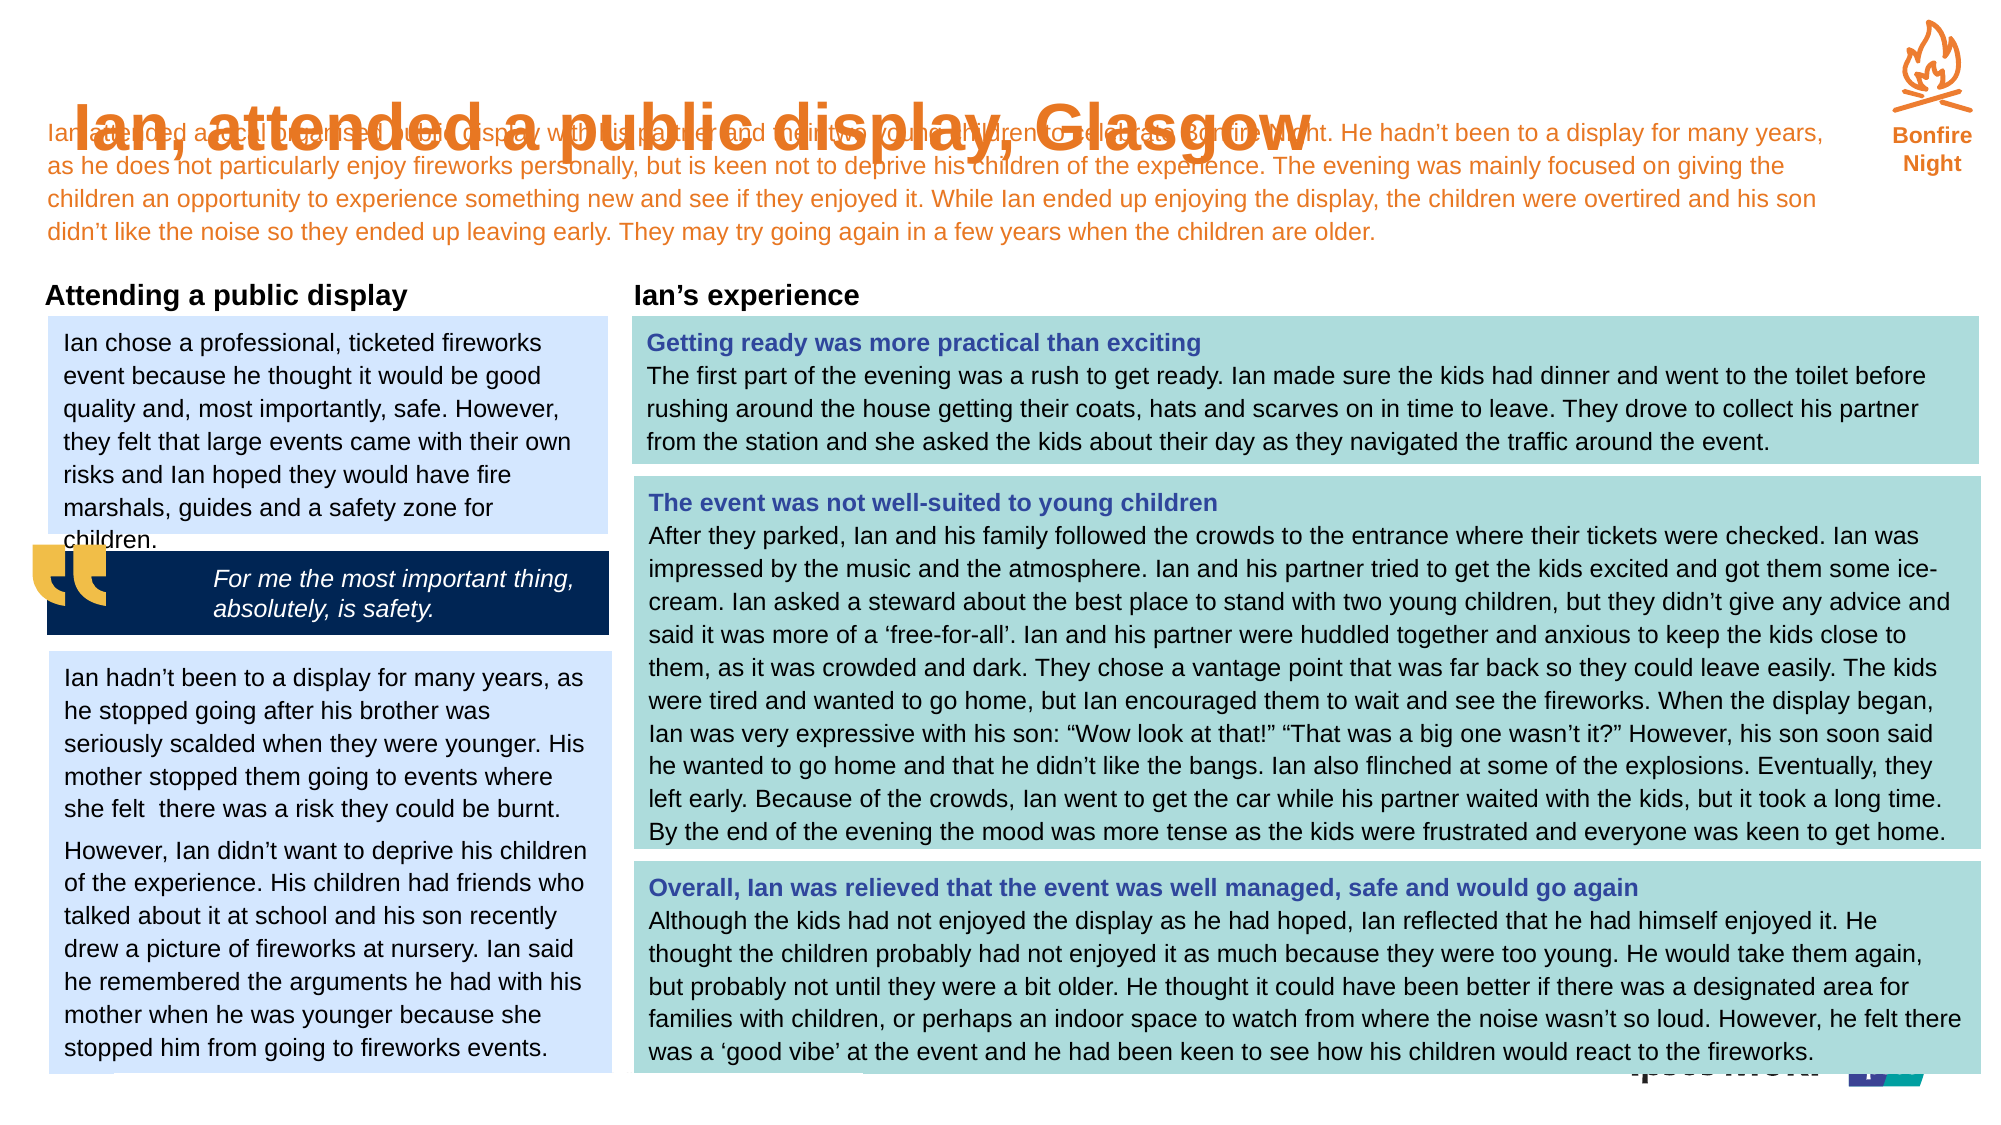

# Ian, attended a public display, Glasgow
Ian attended a local organised public display with his partner and their two young children to celebrate Bonfire Night. He hadn’t been to a display for many years, as he does not particularly enjoy fireworks personally, but is keen not to deprive his children of the experience. The evening was mainly focused on giving the children an opportunity to experience something new and see if they enjoyed it. While Ian ended up enjoying the display, the children were overtired and his son didn’t like the noise so they ended up leaving early. They may try going again in a few years when the children are older.
Bonfire Night
Attending a public display
Ian’s experience
Ian chose a professional, ticketed fireworks event because he thought it would be good quality and, most importantly, safe. However, they felt that large events came with their own risks and Ian hoped they would have fire marshals, guides and a safety zone for children.
Getting ready was more practical than exciting
The first part of the evening was a rush to get ready. Ian made sure the kids had dinner and went to the toilet before rushing around the house getting their coats, hats and scarves on in time to leave. They drove to collect his partner from the station and she asked the kids about their day as they navigated the traffic around the event.
The event was not well-suited to young children
After they parked, Ian and his family followed the crowds to the entrance where their tickets were checked. Ian was impressed by the music and the atmosphere. Ian and his partner tried to get the kids excited and got them some ice-cream. Ian asked a steward about the best place to stand with two young children, but they didn’t give any advice and said it was more of a ‘free-for-all’. Ian and his partner were huddled together and anxious to keep the kids close to them, as it was crowded and dark. They chose a vantage point that was far back so they could leave easily. The kids were tired and wanted to go home, but Ian encouraged them to wait and see the fireworks. When the display began, Ian was very expressive with his son: “Wow look at that!” “That was a big one wasn’t it?” However, his son soon said he wanted to go home and that he didn’t like the bangs. Ian also flinched at some of the explosions. Eventually, they left early. Because of the crowds, Ian went to get the car while his partner waited with the kids, but it took a long time. By the end of the evening the mood was more tense as the kids were frustrated and everyone was keen to get home.
For me the most important thing, absolutely, is safety.
Ian hadn’t been to a display for many years, as he stopped going after his brother was seriously scalded when they were younger. His mother stopped them going to events where she felt there was a risk they could be burnt.
However, Ian didn’t want to deprive his children of the experience. His children had friends who talked about it at school and his son recently drew a picture of fireworks at nursery. Ian said he remembered the arguments he had with his mother when he was younger because she stopped him from going to fireworks events.
Overall, Ian was relieved that the event was well managed, safe and would go again
Although the kids had not enjoyed the display as he had hoped, Ian reflected that he had himself enjoyed it. He thought the children probably had not enjoyed it as much because they were too young. He would take them again, but probably not until they were a bit older. He thought it could have been better if there was a designated area for families with children, or perhaps an indoor space to watch from where the noise wasn’t so loud. However, he felt there was a ‘good vibe’ at the event and he had been keen to see how his children would react to the fireworks.